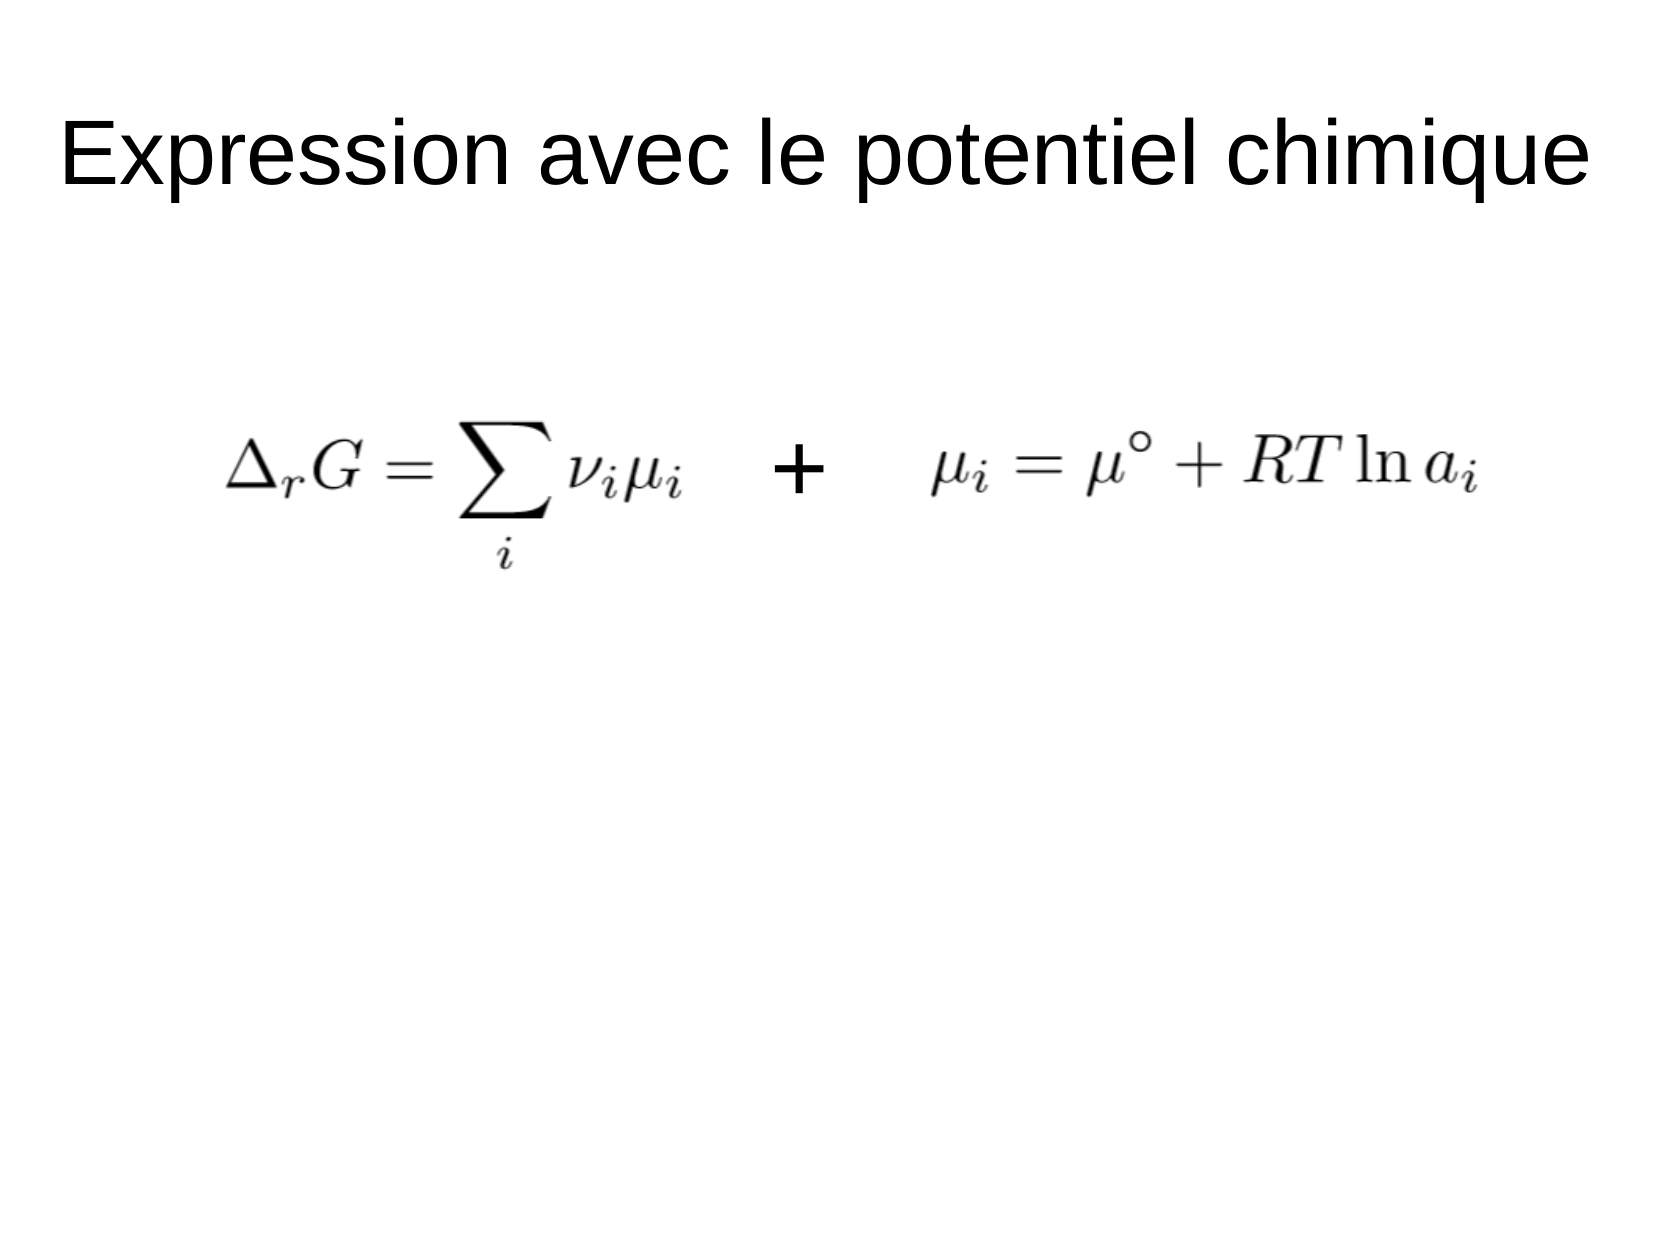

# Expression avec le potentiel chimique
+